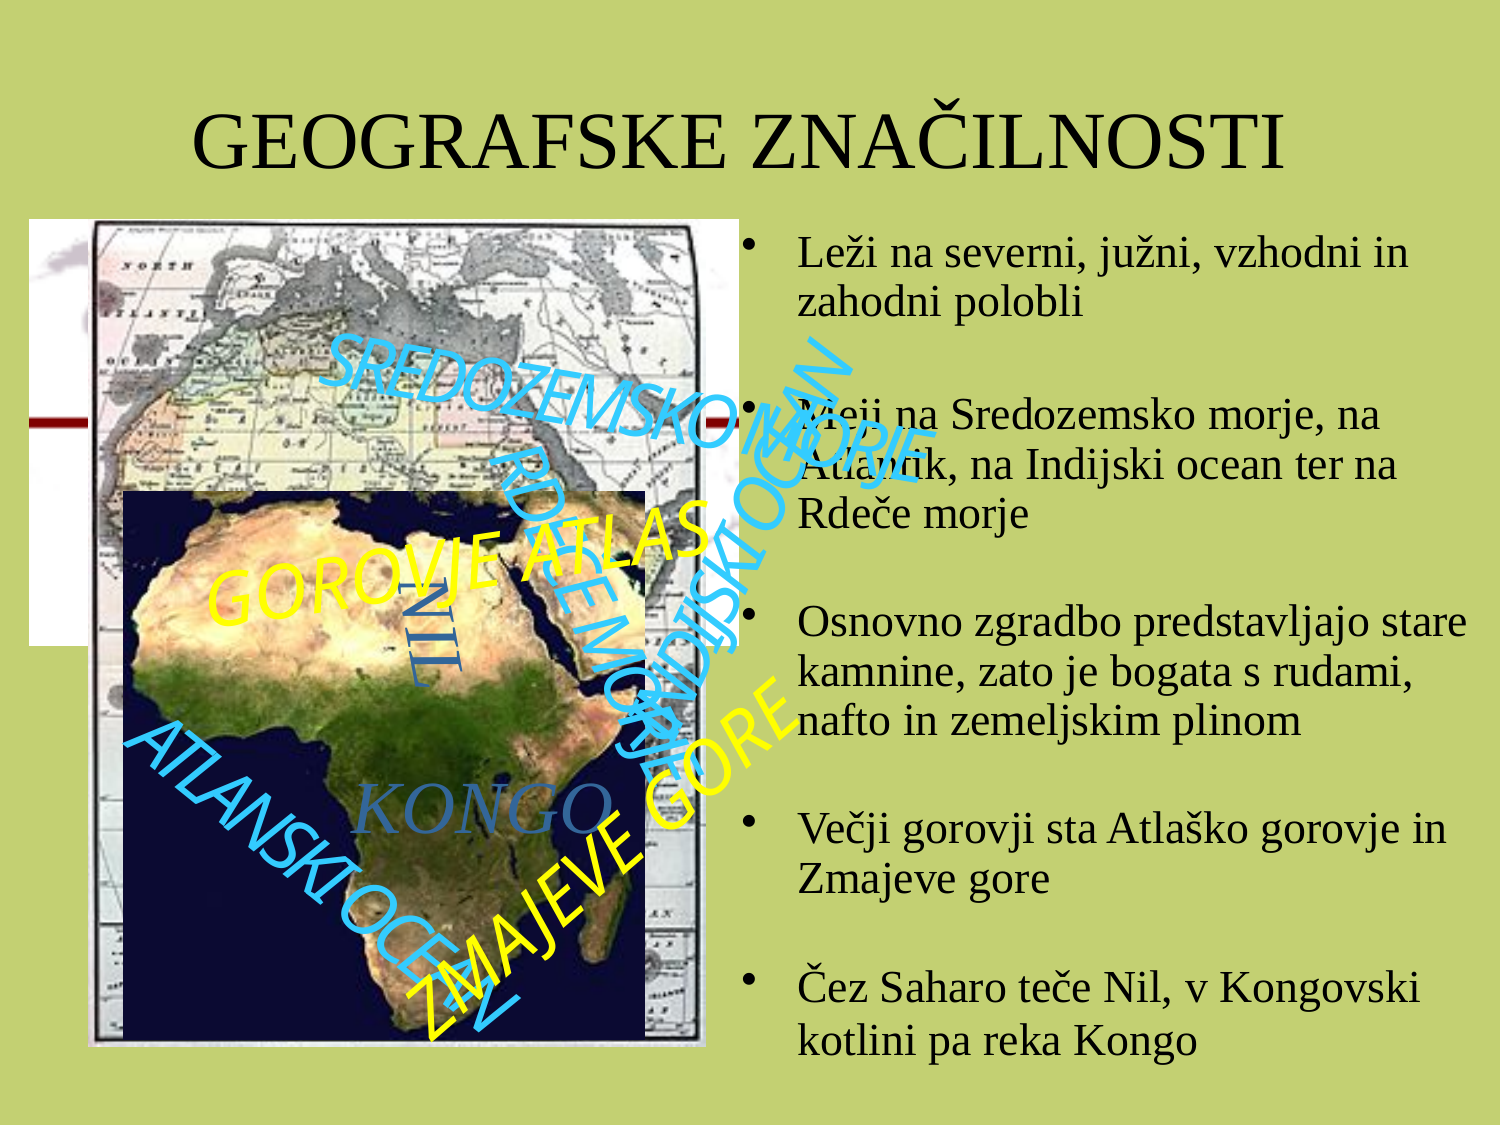

# GEOGRAFSKE ZNAČILNOSTI
Leži na severni, južni, vzhodni in zahodni polobli
Meji na Sredozemsko morje, na Atlantik, na Indijski ocean ter na Rdeče morje
Osnovno zgradbo predstavljajo stare kamnine, zato je bogata s rudami, nafto in zemeljskim plinom
Večji gorovji sta Atlaško gorovje in Zmajeve gore
Čez Saharo teče Nil, v Kongovski kotlini pa reka Kongo
SREDOZEMSKO MORJE
RDEČE MORJE
GOROVJE ATLAS
NIL
INDIJSKI OCEAN
ATLANSKI OCEAN
KONGO
ZMAJEVE GORE